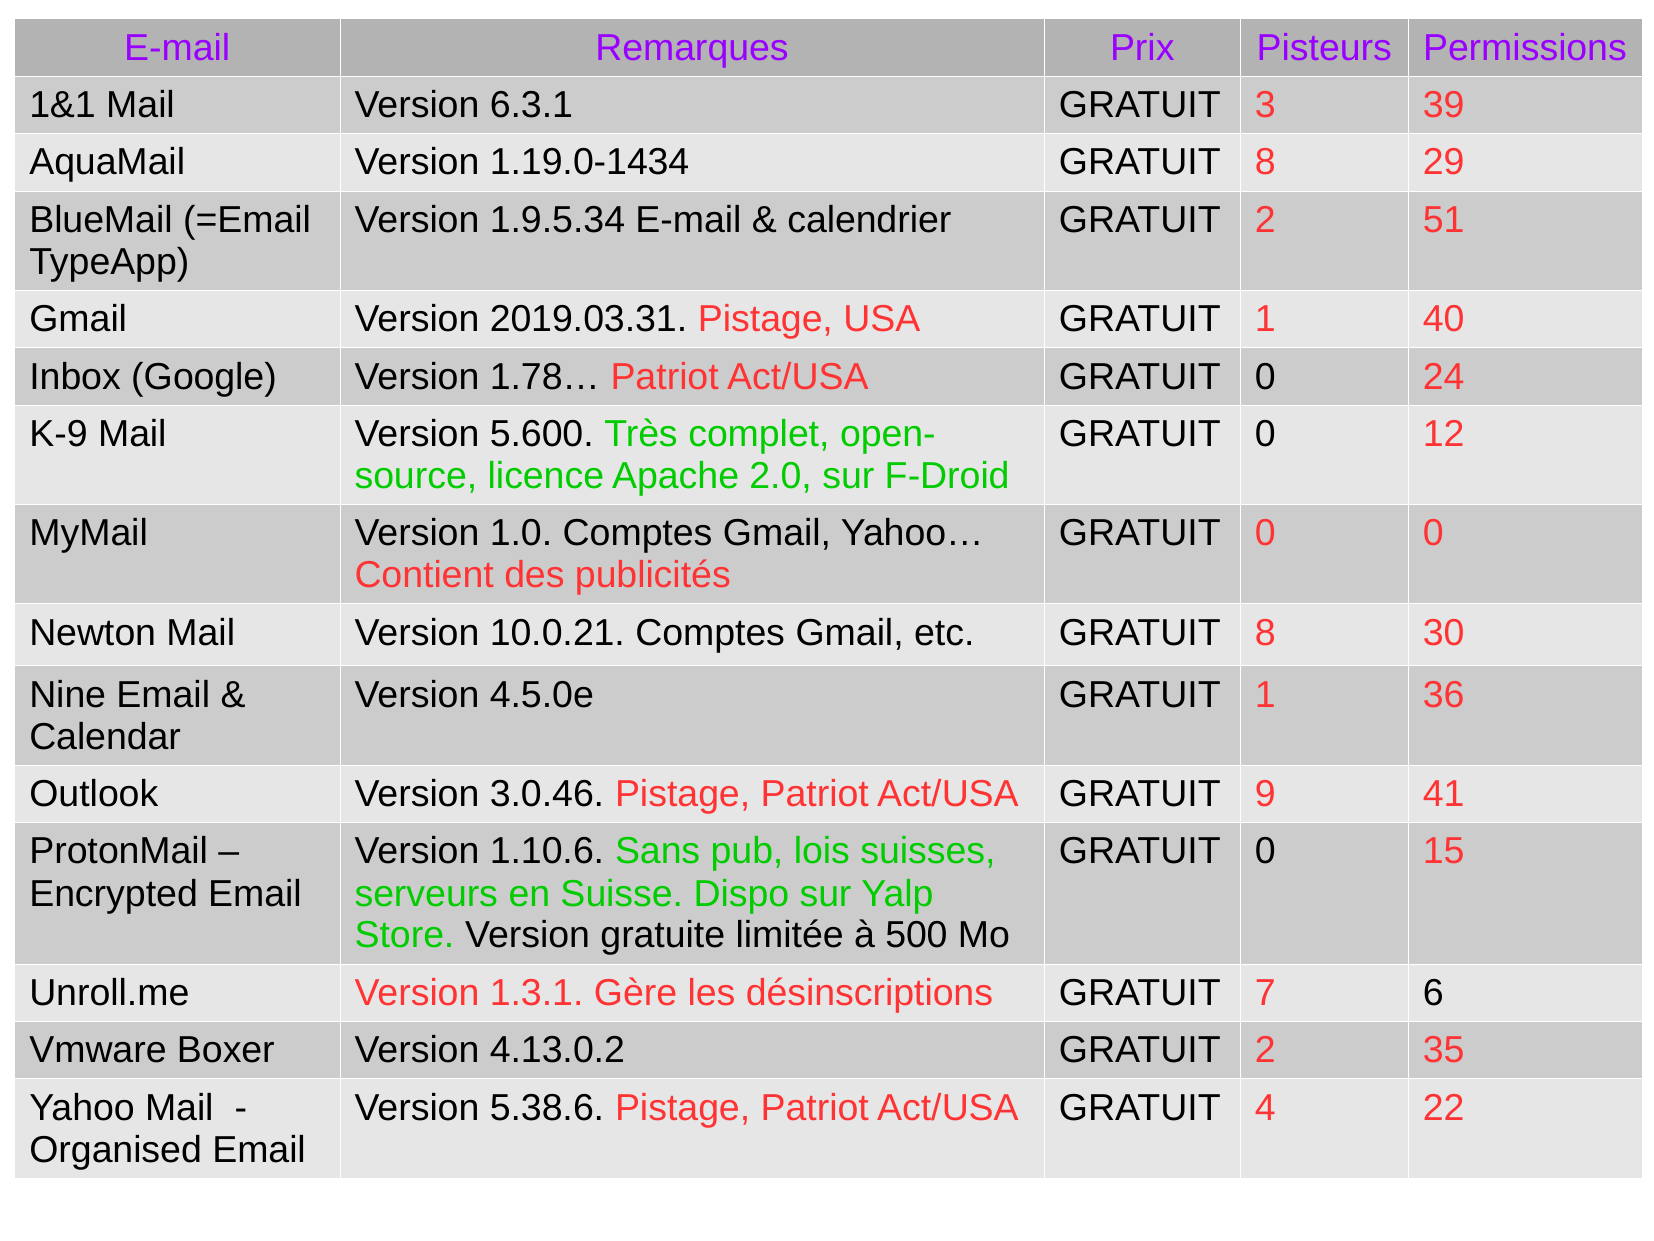

| E-mail | Remarques | Prix | Pisteurs | Permissions |
| --- | --- | --- | --- | --- |
| 1&1 Mail | Version 6.3.1 | GRATUIT | 3 | 39 |
| AquaMail | Version 1.19.0-1434 | GRATUIT | 8 | 29 |
| BlueMail (=Email TypeApp) | Version 1.9.5.34 E-mail & calendrier | GRATUIT | 2 | 51 |
| Gmail | Version 2019.03.31. Pistage, USA | GRATUIT | 1 | 40 |
| Inbox (Google) | Version 1.78… Patriot Act/USA | GRATUIT | 0 | 24 |
| K-9 Mail | Version 5.600. Très complet, open-source, licence Apache 2.0, sur F-Droid | GRATUIT | 0 | 12 |
| MyMail | Version 1.0. Comptes Gmail, Yahoo… Contient des publicités | GRATUIT | 0 | 0 |
| Newton Mail | Version 10.0.21. Comptes Gmail, etc. | GRATUIT | 8 | 30 |
| Nine Email & Calendar | Version 4.5.0e | GRATUIT | 1 | 36 |
| Outlook | Version 3.0.46. Pistage, Patriot Act/USA | GRATUIT | 9 | 41 |
| ProtonMail – Encrypted Email | Version 1.10.6. Sans pub, lois suisses, serveurs en Suisse. Dispo sur Yalp Store. Version gratuite limitée à 500 Mo | GRATUIT | 0 | 15 |
| Unroll.me | Version 1.3.1. Gère les désinscriptions | GRATUIT | 7 | 6 |
| Vmware Boxer | Version 4.13.0.2 | GRATUIT | 2 | 35 |
| Yahoo Mail - Organised Email | Version 5.38.6. Pistage, Patriot Act/USA | GRATUIT | 4 | 22 |